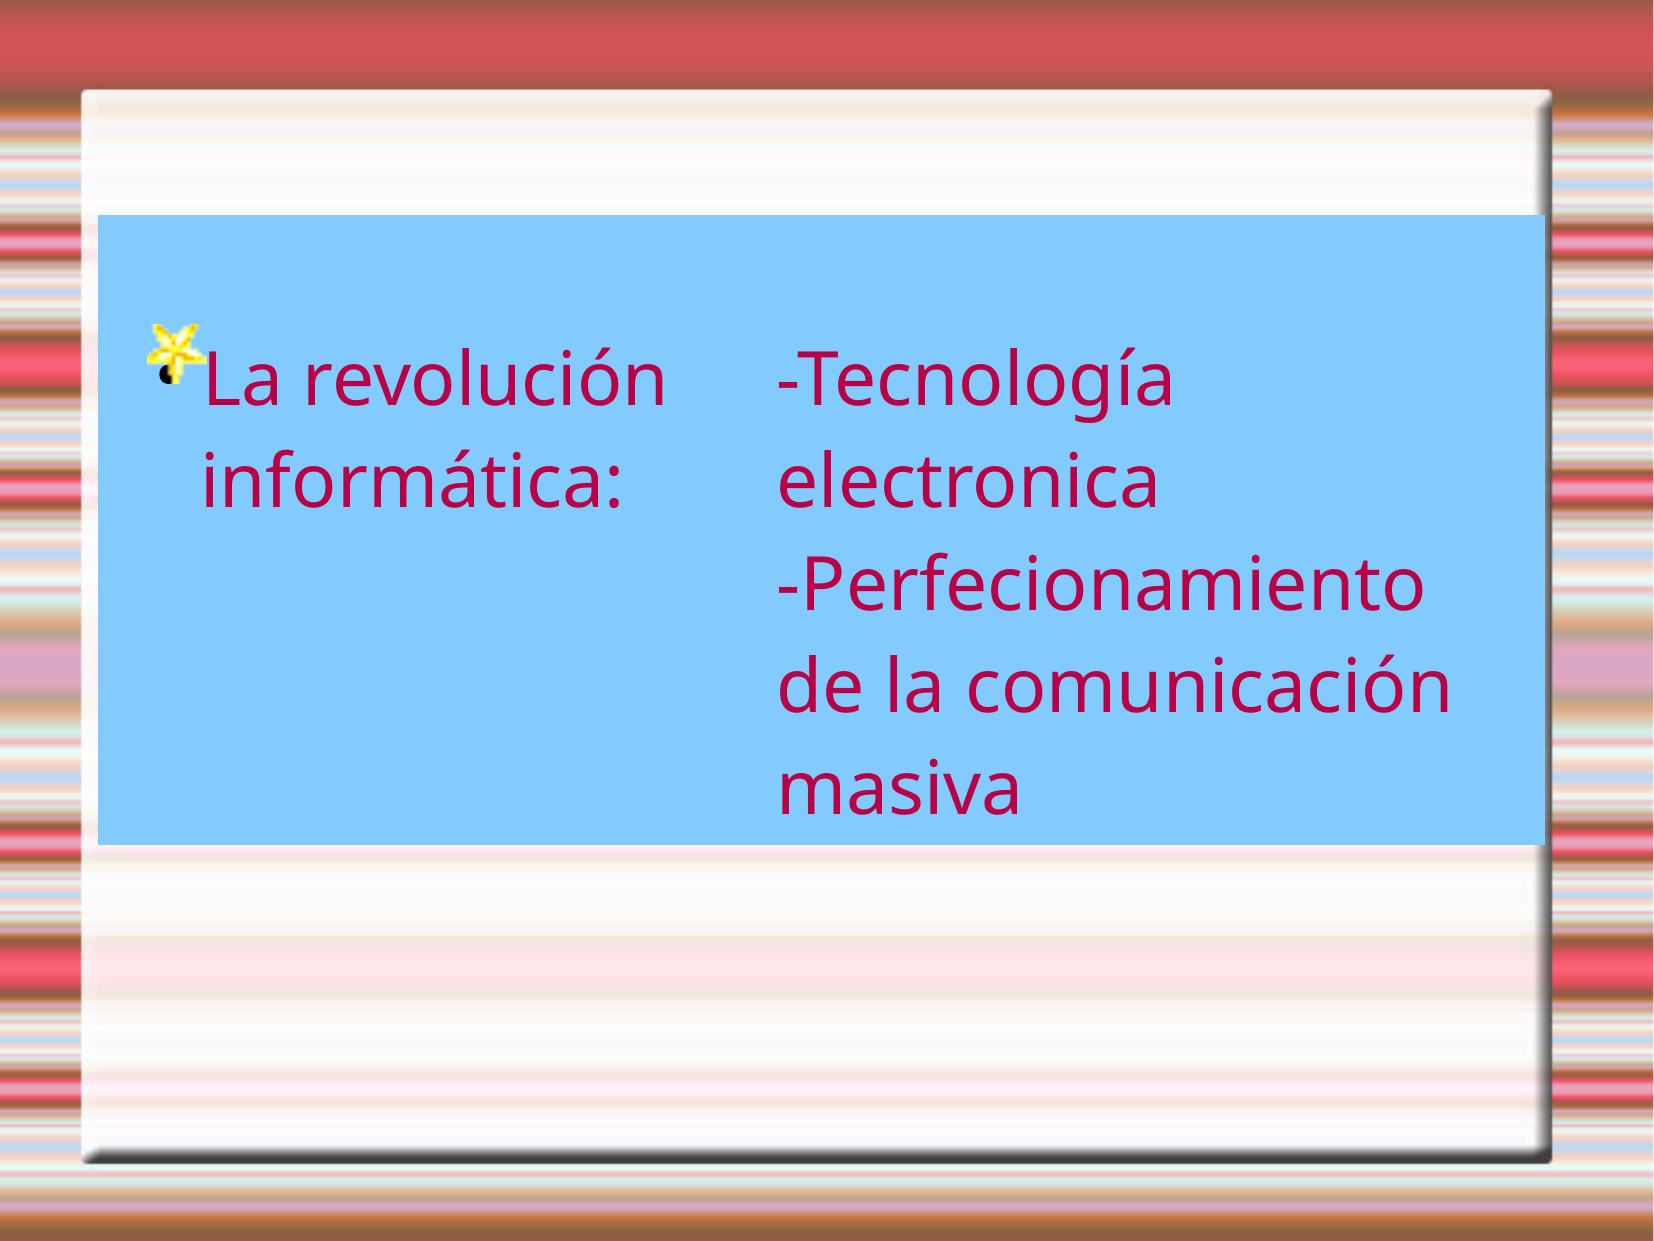

| La revolución informática: | -Tecnología electronica -Perfecionamiento de la comunicación masiva |
| --- | --- |